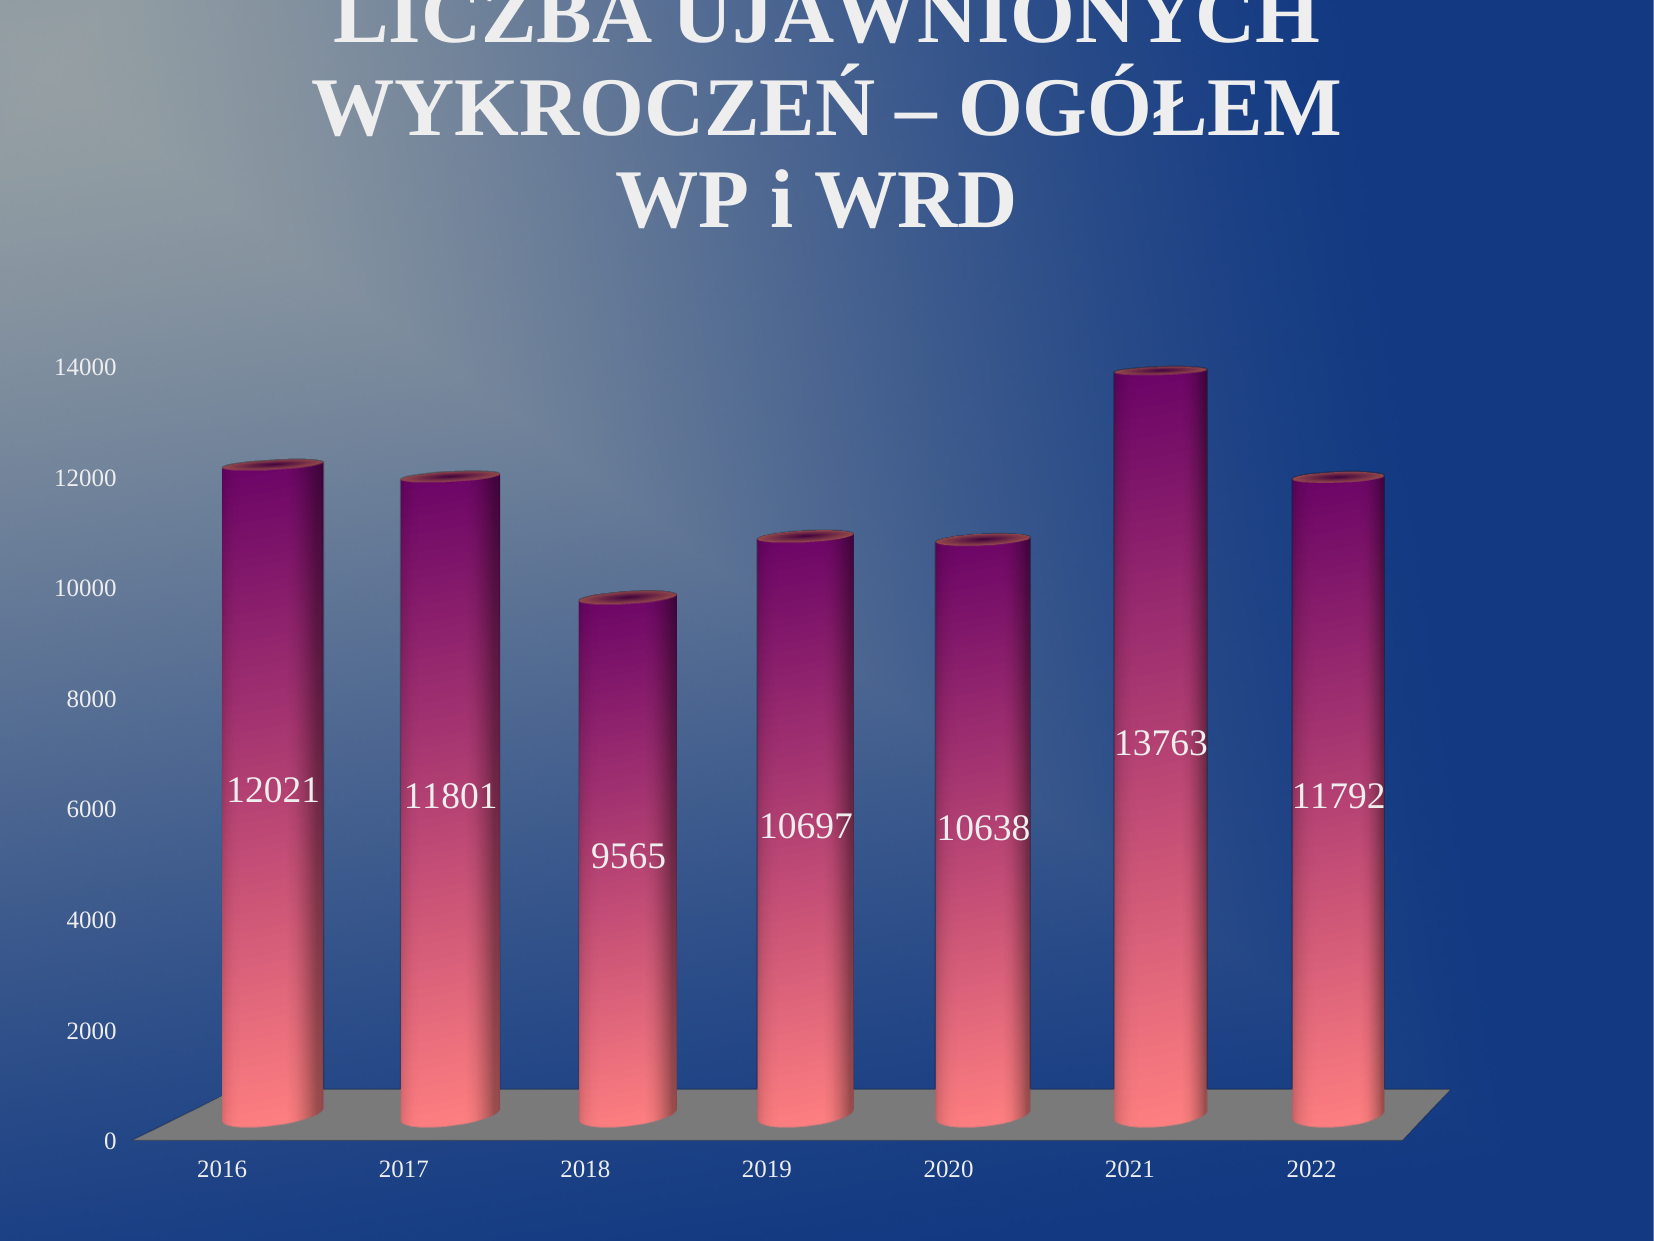

# LICZBA UJAWNIONYCH WYKROCZEŃ – OGÓŁEM WP i WRD
[unsupported chart]